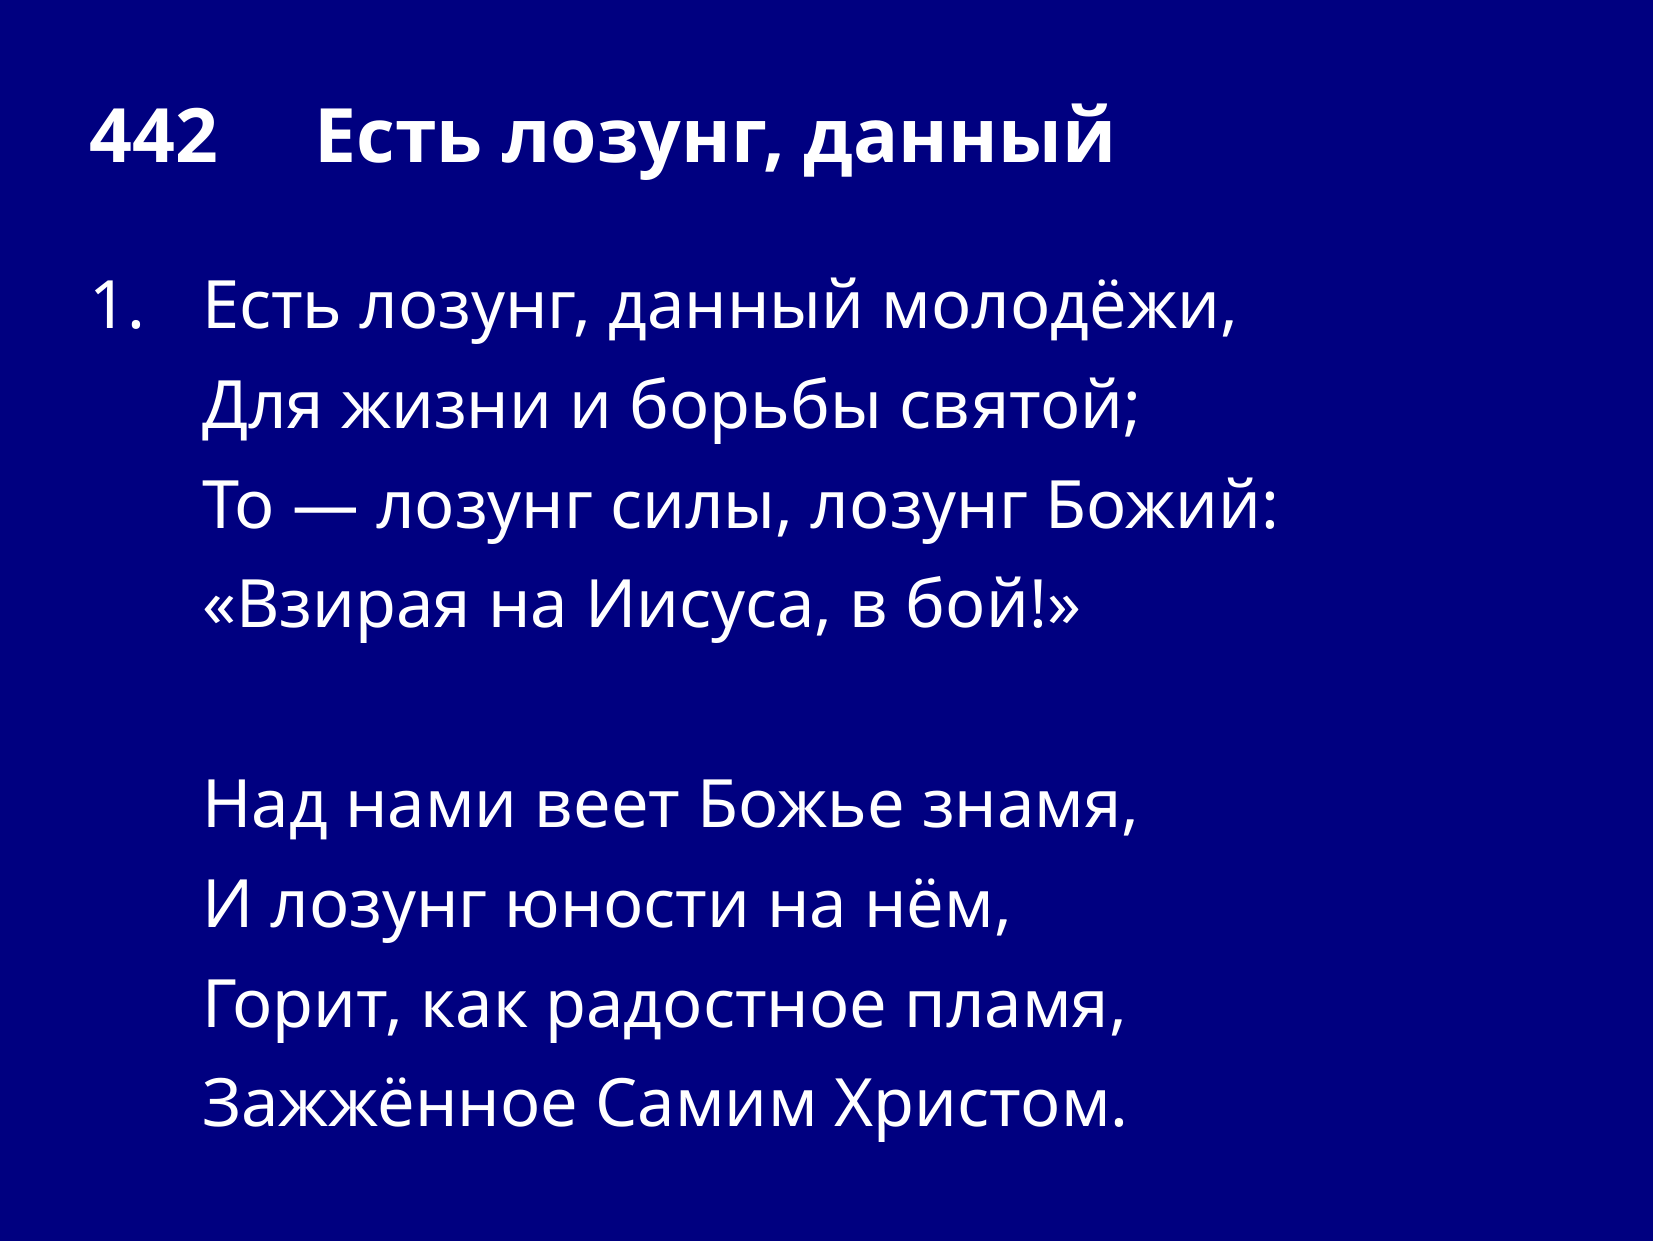

442	Есть лозунг, данный
1.	Есть лозунг, данный молодёжи,
	Для жизни и борьбы святой;
	То — лозунг силы, лозунг Божий:
	«Взирая на Иисуса, в бой!»
	Над нами веет Божье знамя,
	И лозунг юности на нём,
	Горит, как радостное пламя,
	Зажжённое Самим Христом.